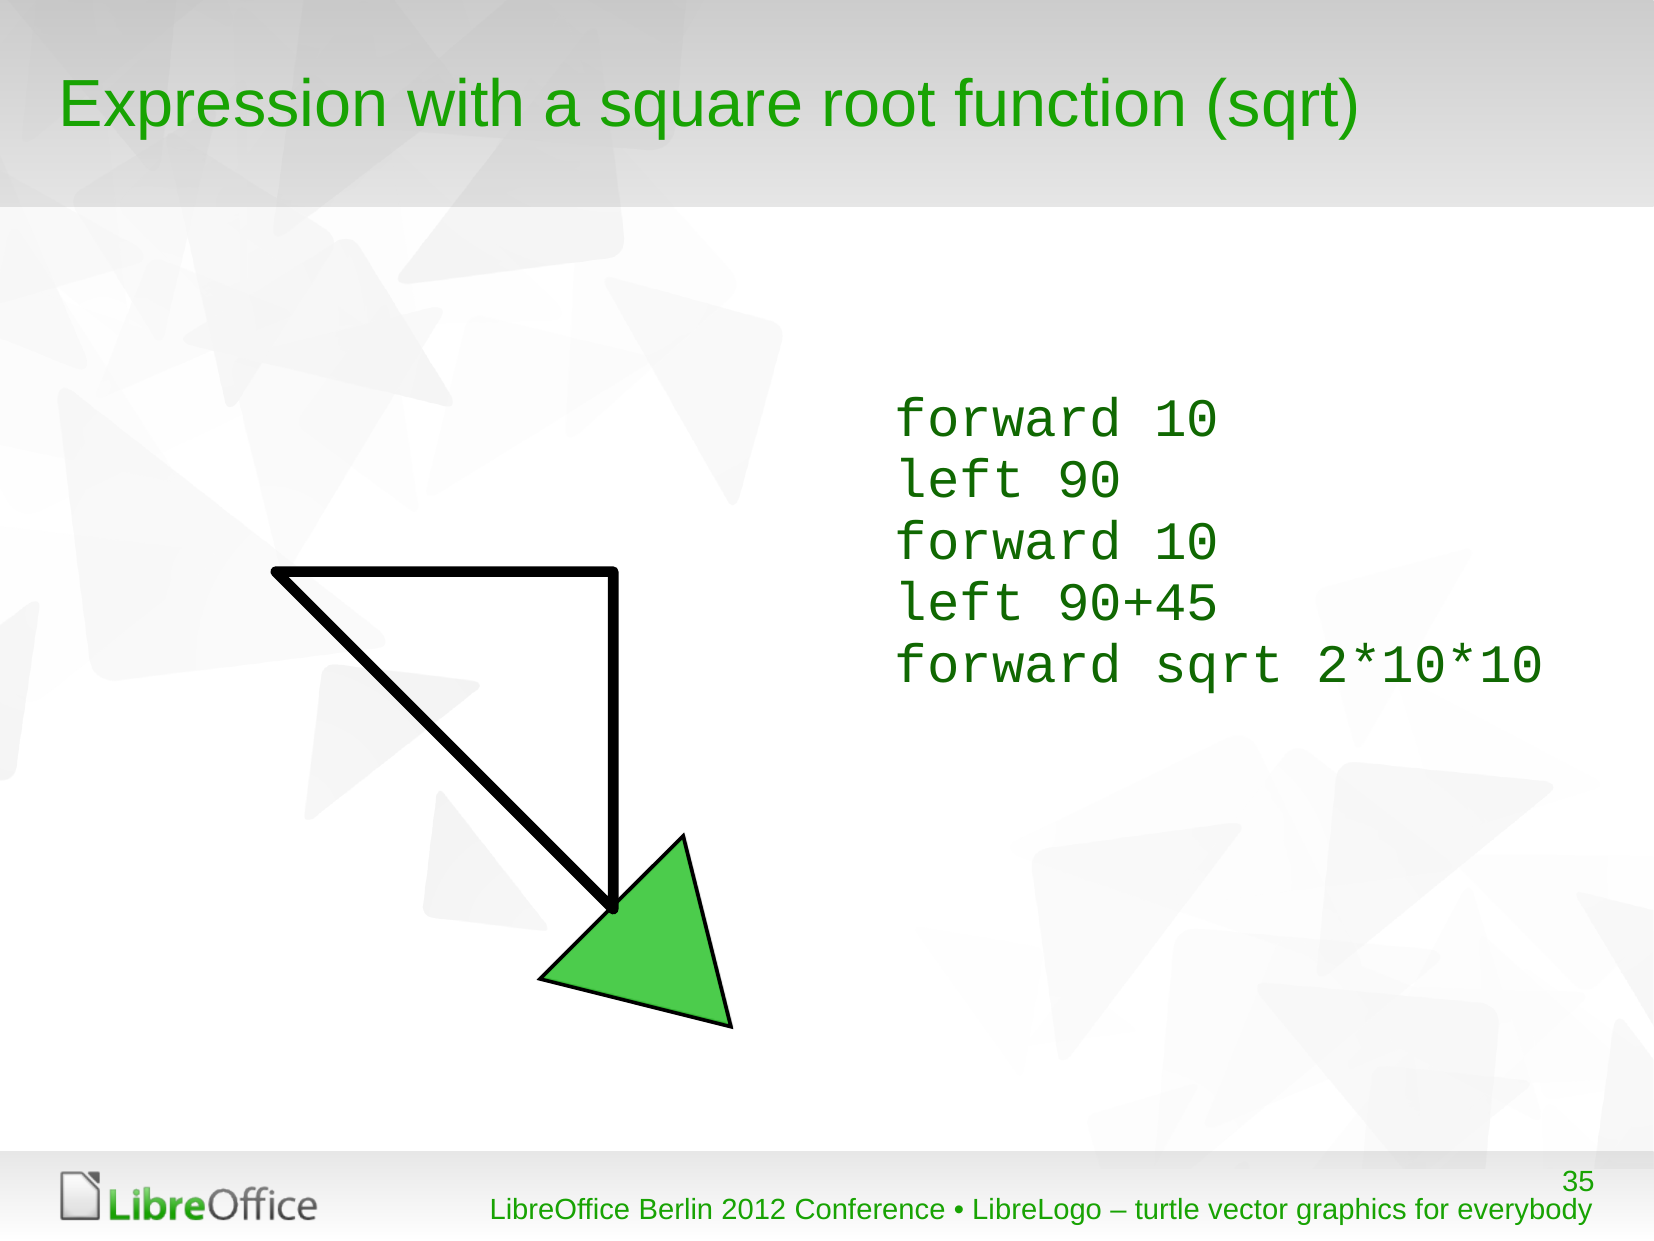

# Expression with a square root function (sqrt)
forward 10
left 90
forward 10
left 90+45
forward sqrt 2*10*10
35
LibreOffice Berlin 2012 Conference • LibreLogo – turtle vector graphics for everybody